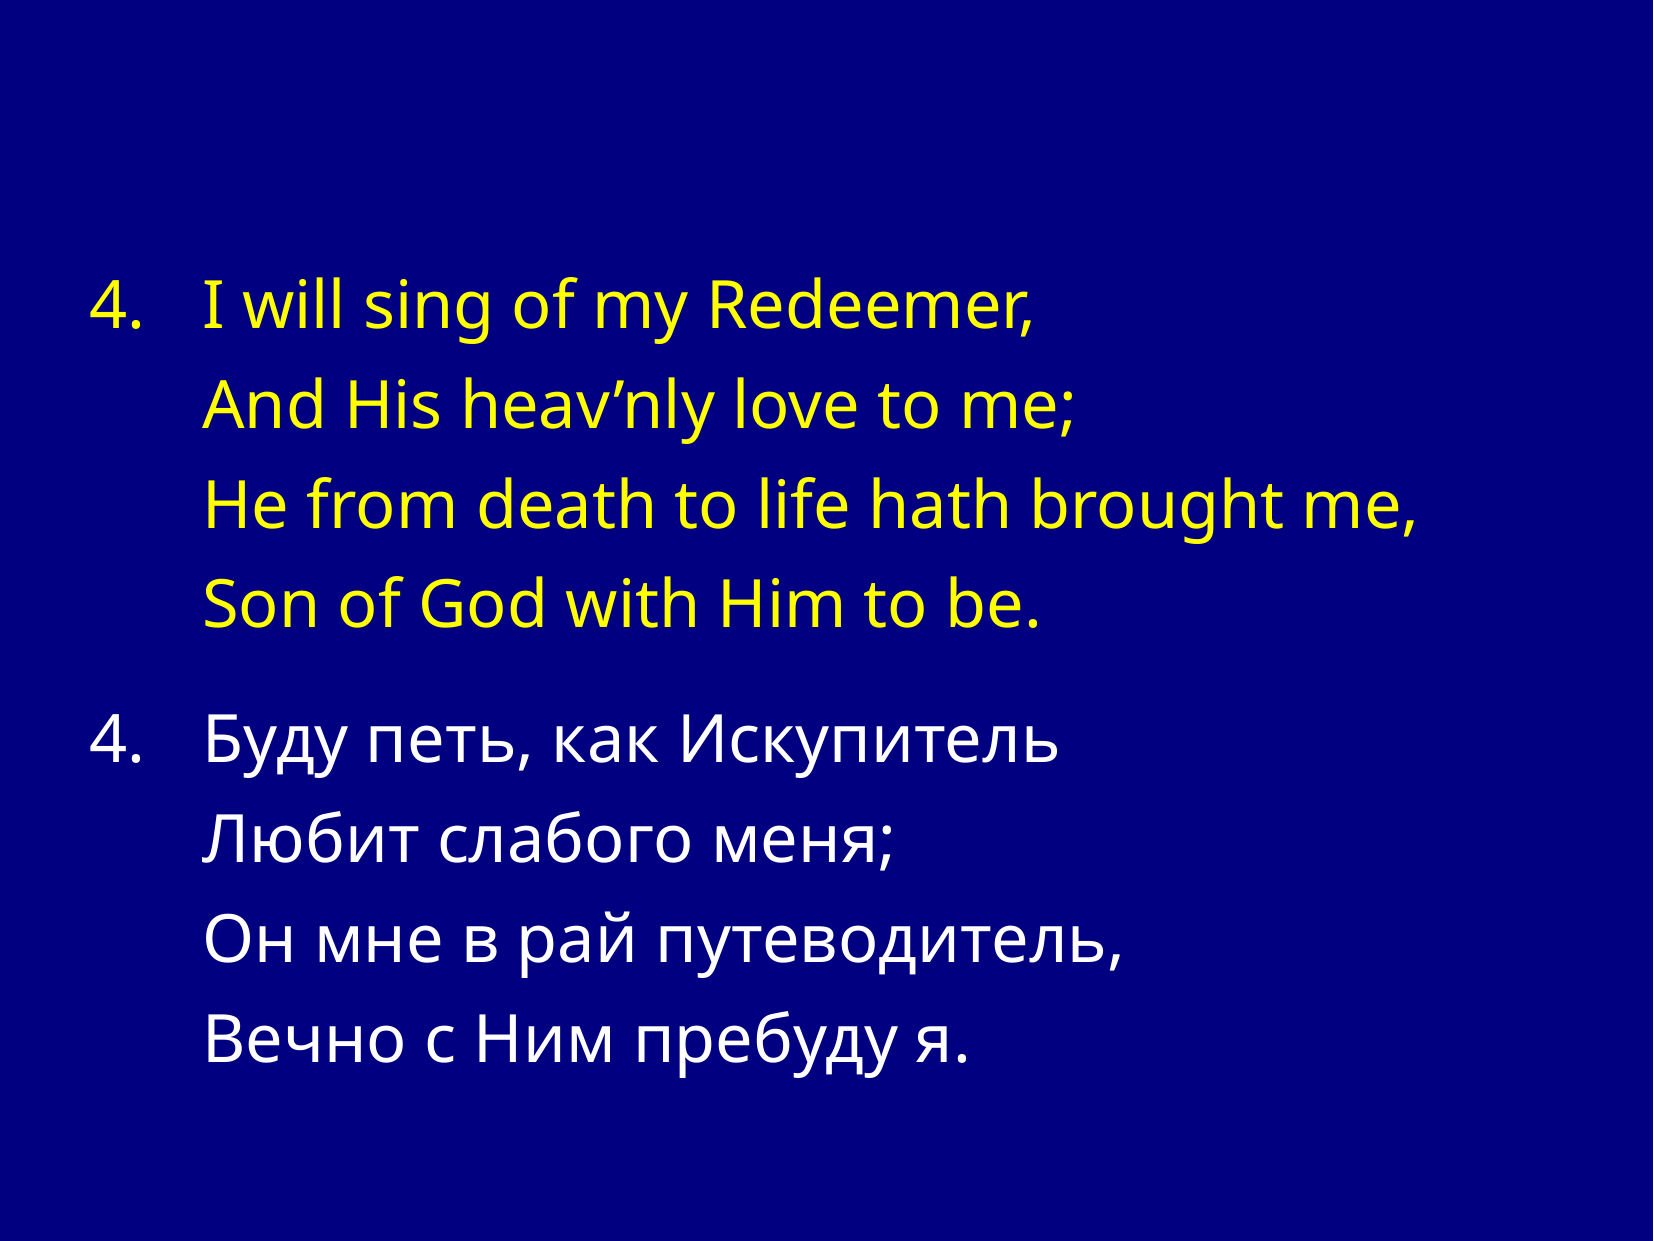

4.	I will sing of my Redeemer,
	And His heav’nly love to me;
	He from death to life hath brought me,
	Son of God with Him to be.
4.	Буду петь, как Искупитель
	Любит слабого меня;
	Он мне в рай путеводитель,
	Вечно с Ним пребуду я.